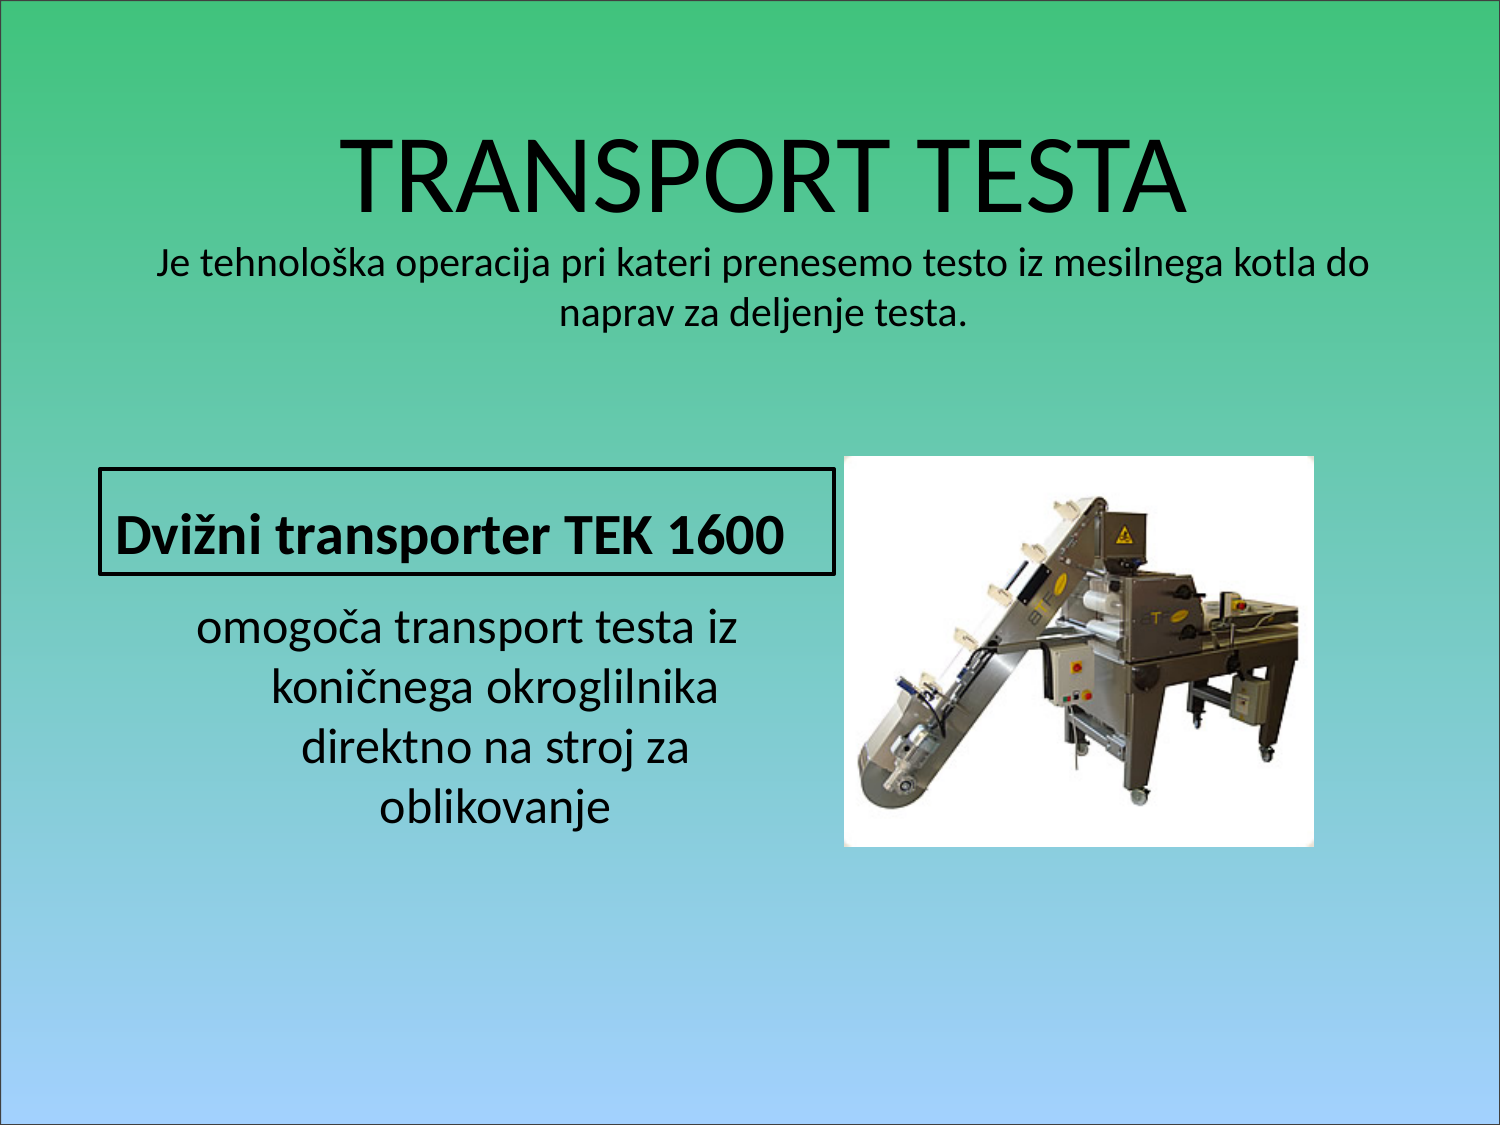

# TRANSPORT TESTA Je tehnološka operacija pri kateri prenesemo testo iz mesilnega kotla do naprav za deljenje testa.
Dvižni transporter TEK 1600
omogoča transport testa iz koničnega okroglilnika direktno na stroj za oblikovanje